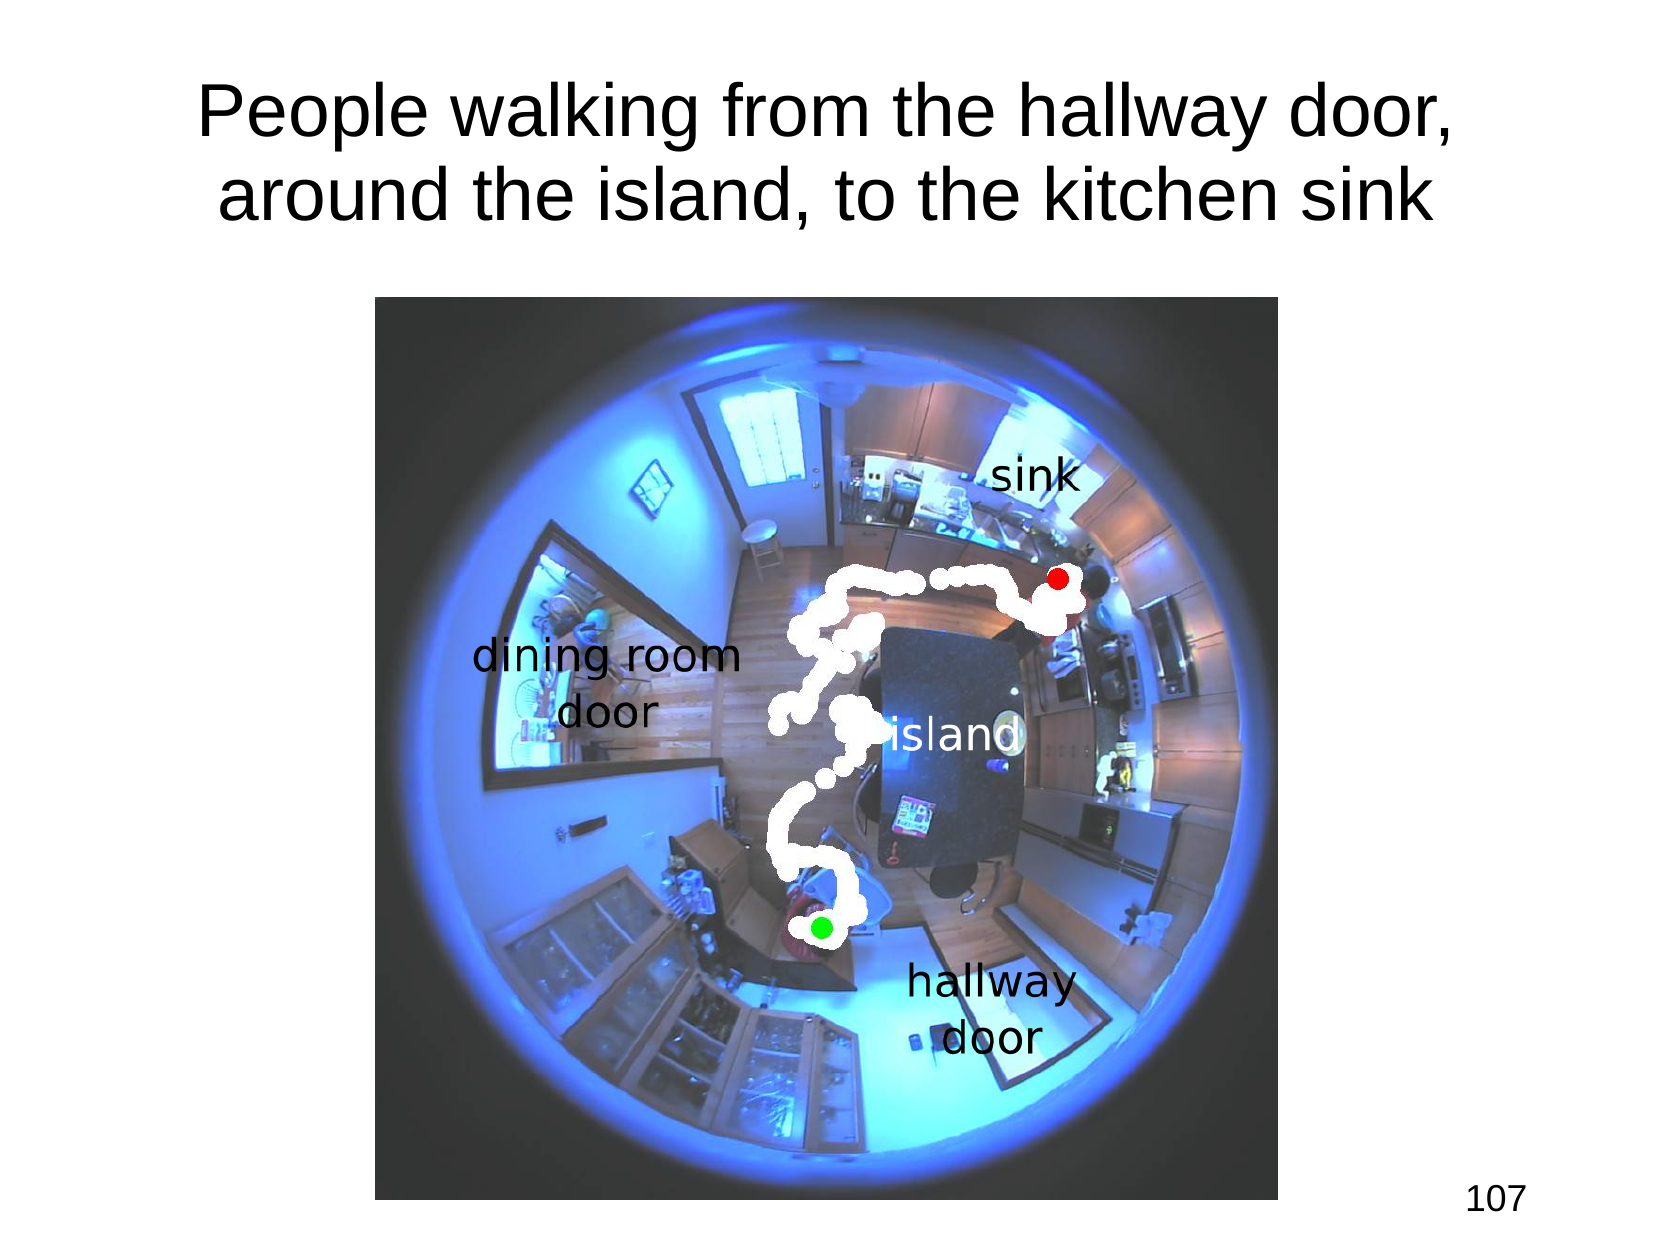

# People walking from the hallway door, around the island, to the kitchen sink